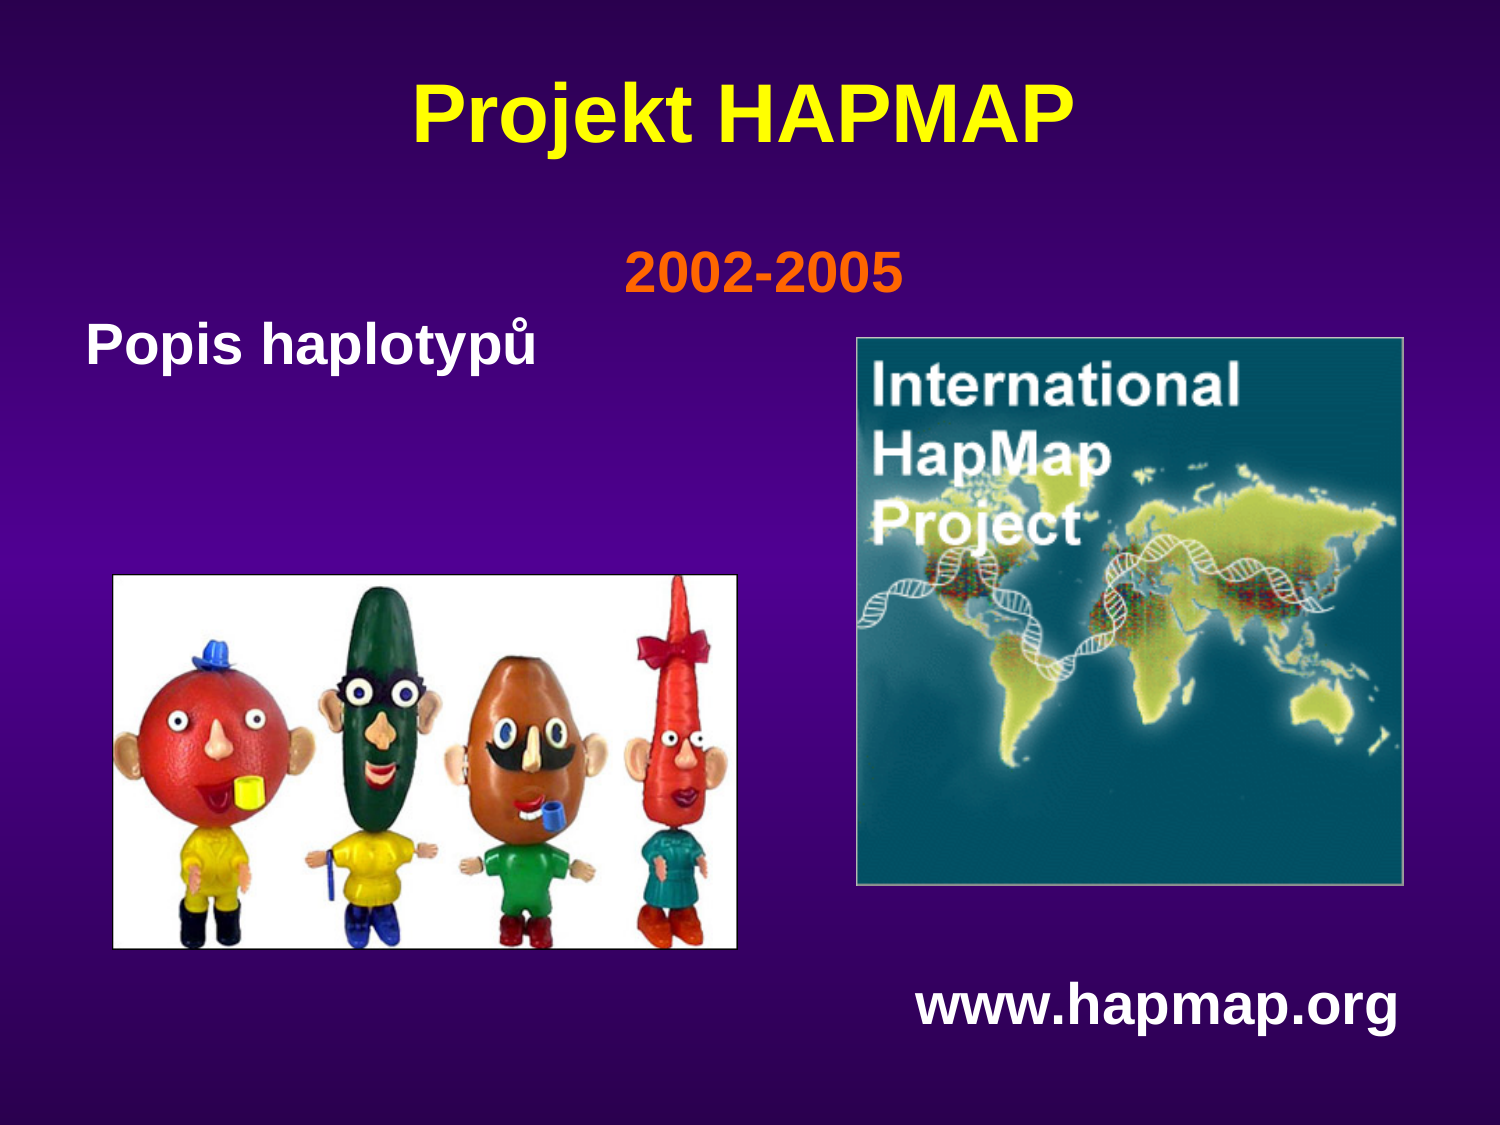

# Projekt HAPMAP
2002-2005
Popis haplotypů
www.hapmap.org